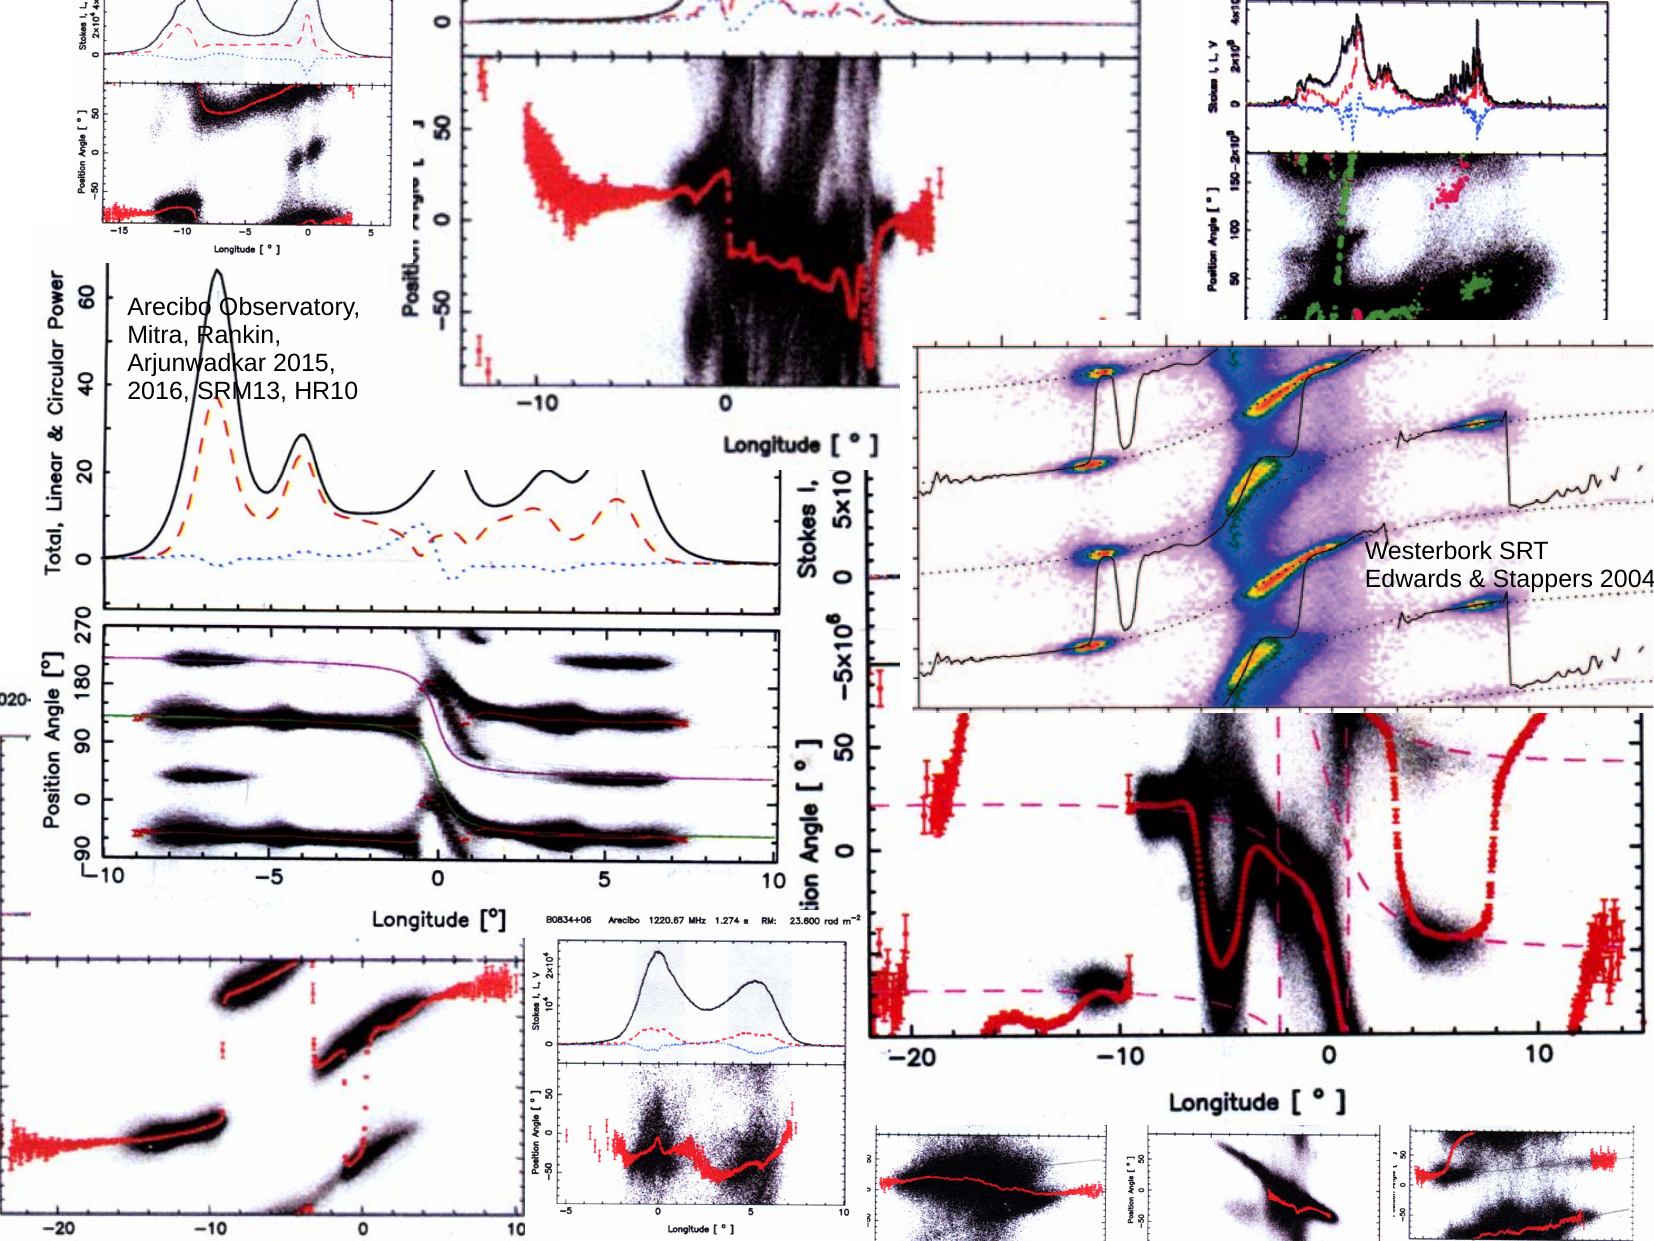

Arecibo Observatory,
Mitra, Rankin,
Arjunwadkar 2015,
2016, SRM13, HR10
Westerbork SRT
Edwards & Stappers 2004